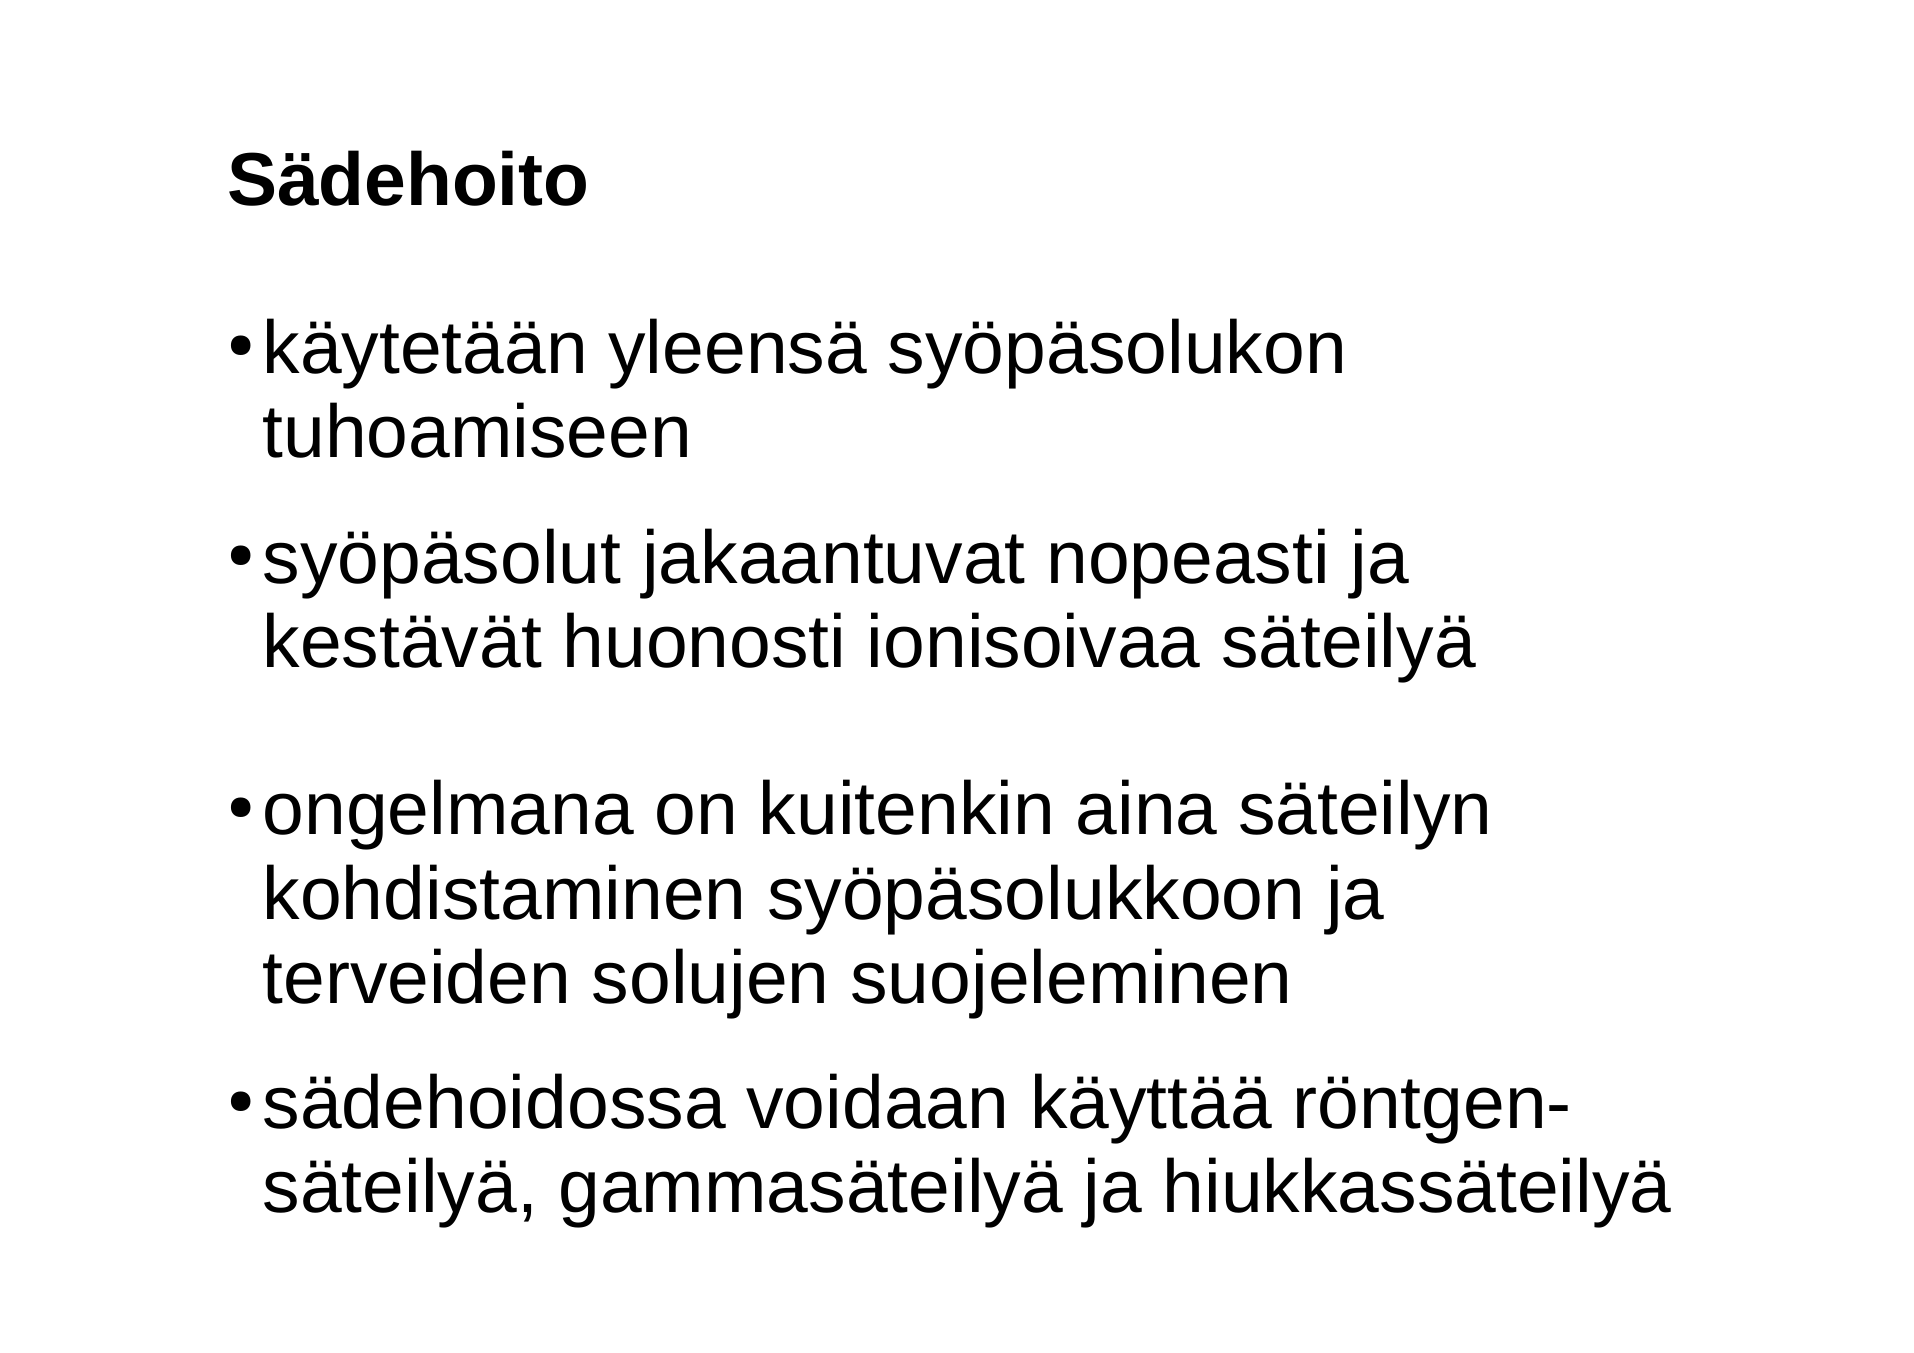

Sädehoito
käytetään yleensä syöpäsolukon tuhoamiseen
syöpäsolut jakaantuvat nopeasti ja kestävät huonosti ionisoivaa säteilyä
ongelmana on kuitenkin aina säteilyn kohdistaminen syöpäsolukkoon ja terveiden solujen suojeleminen
sädehoidossa voidaan käyttää röntgen-säteilyä, gammasäteilyä ja hiukkassäteilyä